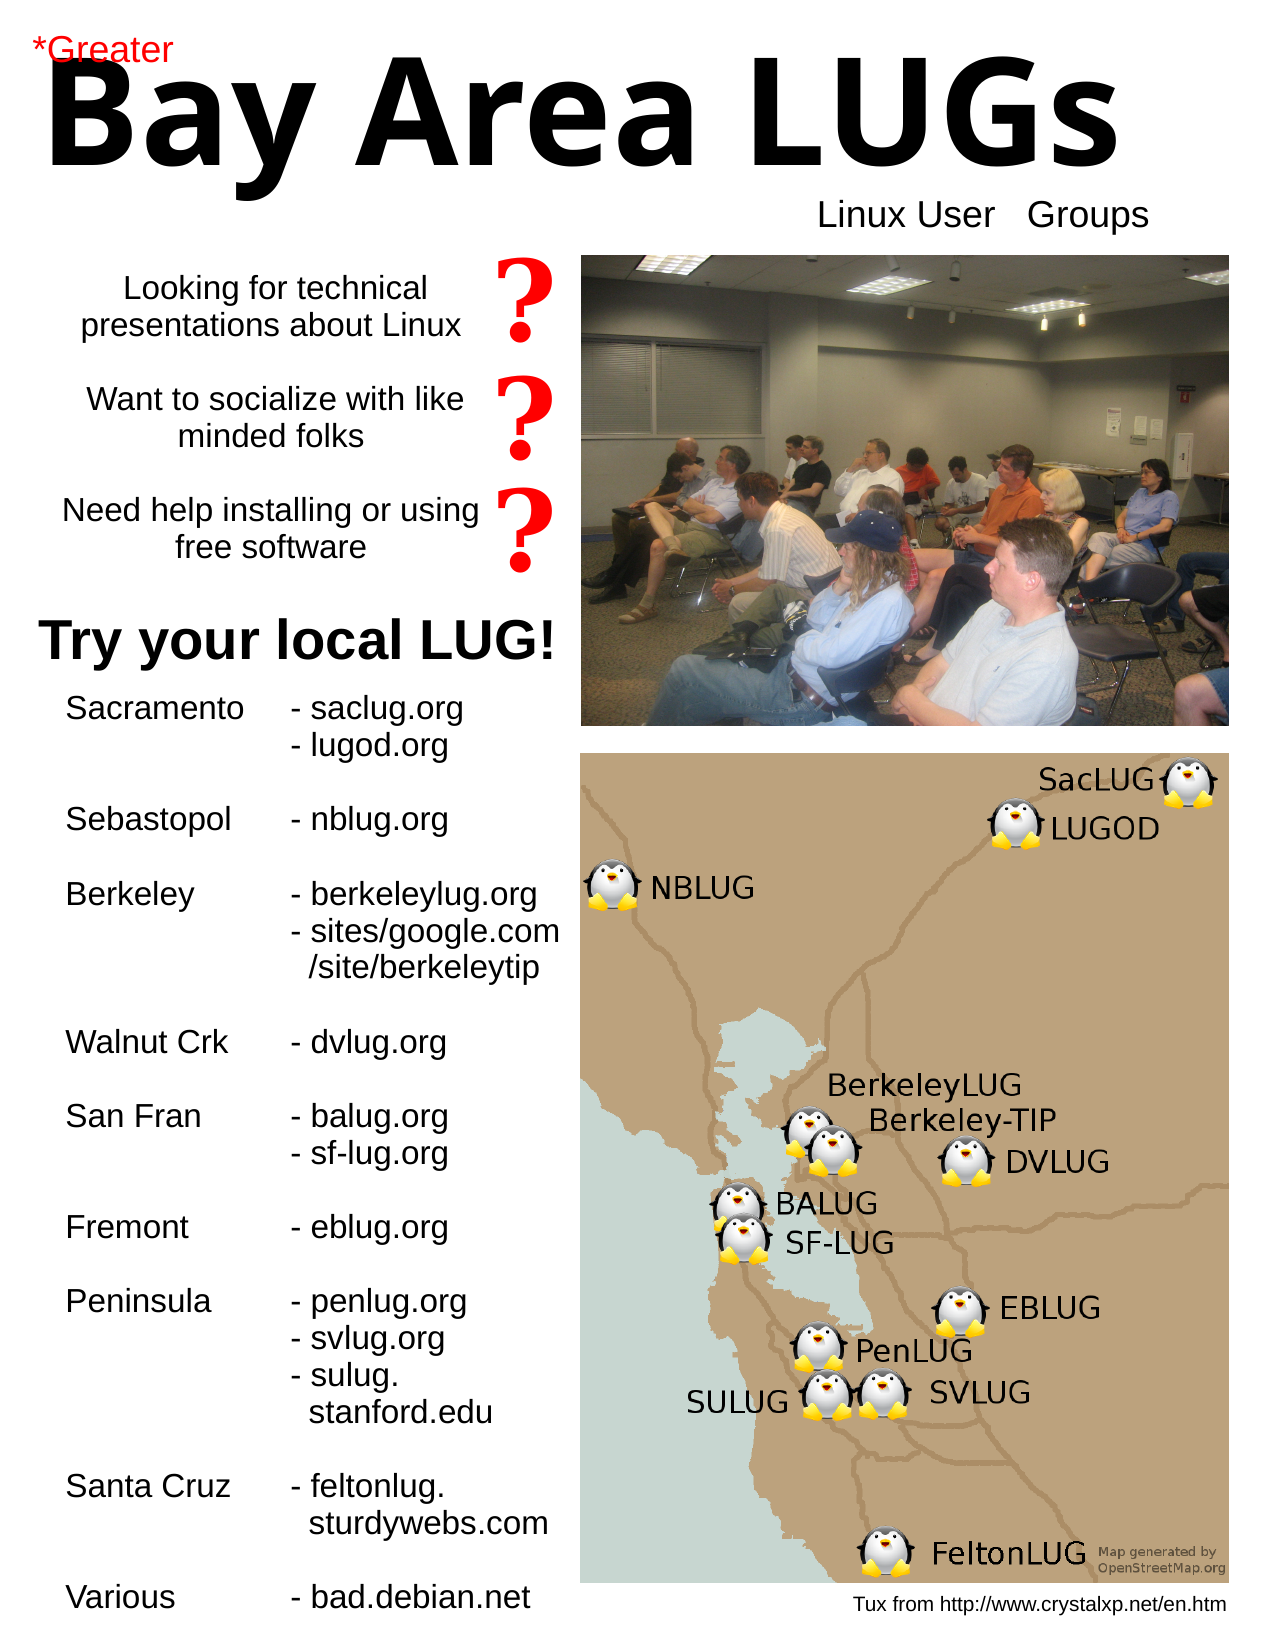

Bay Area LUGs
*Greater
Linux User Groups
?
 Looking for technical presentations about Linux
 Want to socialize with like minded folks
 Need help installing or using free software
?
?
Try your local LUG!
Sacramento 	- saclug.org
			- lugod.org
Sebastopol	- nblug.org
Berkeley 		- berkeleylug.org
			- sites/google.com
			 /site/berkeleytip
Walnut Crk	- dvlug.org
San Fran		- balug.org
			- sf-lug.org
Fremont		- eblug.org
Peninsula		- penlug.org
			- svlug.org
			- sulug.
			 stanford.edu
Santa Cruz	- feltonlug.
			 sturdywebs.com
Various		- bad.debian.net
Tux from http://www.crystalxp.net/en.htm